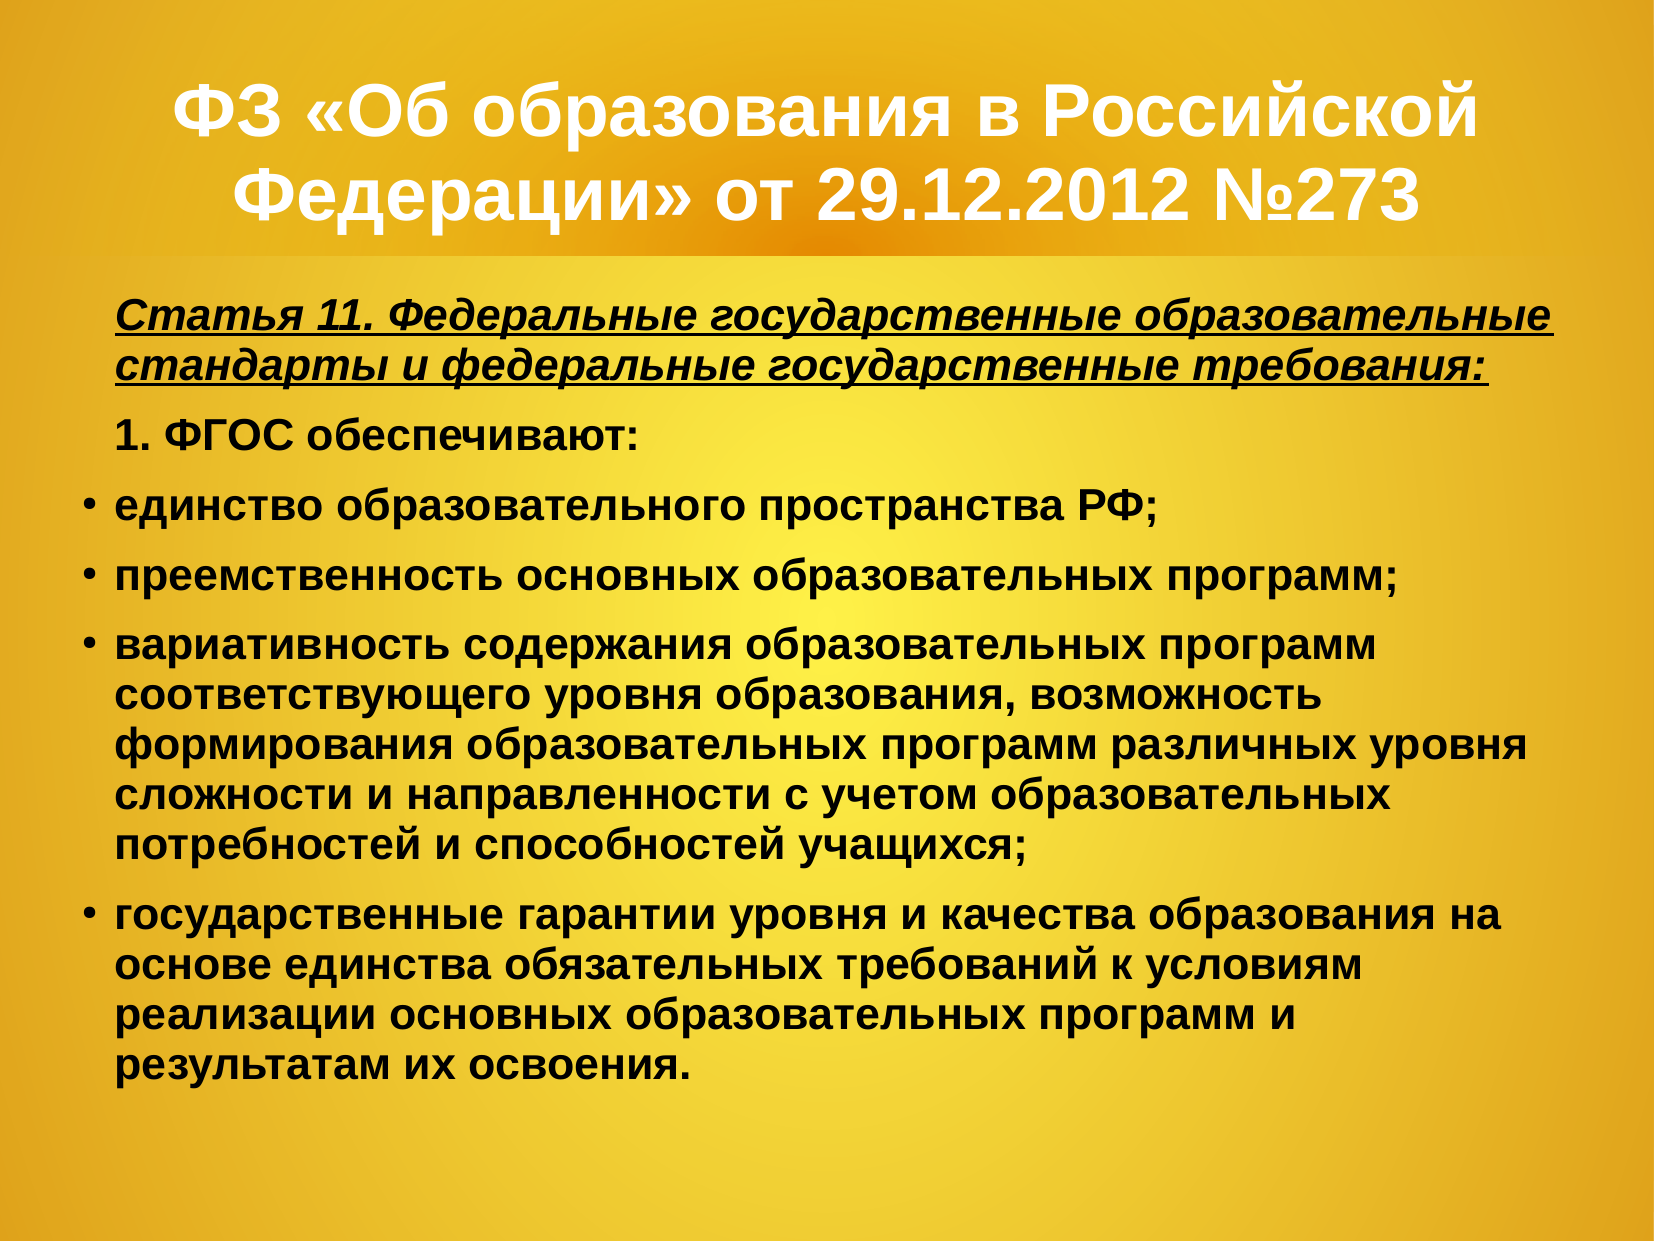

# ФЗ «Об образования в Российской Федерации» от 29.12.2012 №273
Статья 11. Федеральные государственные образовательные стандарты и федеральные государственные требования:
1. ФГОС обеспечивают:
единство образовательного пространства РФ;
преемственность основных образовательных программ;
вариативность содержания образовательных программ соответствующего уровня образования, возможность формирования образовательных программ различных уровня сложности и направленности с учетом образовательных потребностей и способностей учащихся;
государственные гарантии уровня и качества образования на основе единства обязательных требований к условиям реализации основных образовательных программ и результатам их освоения.